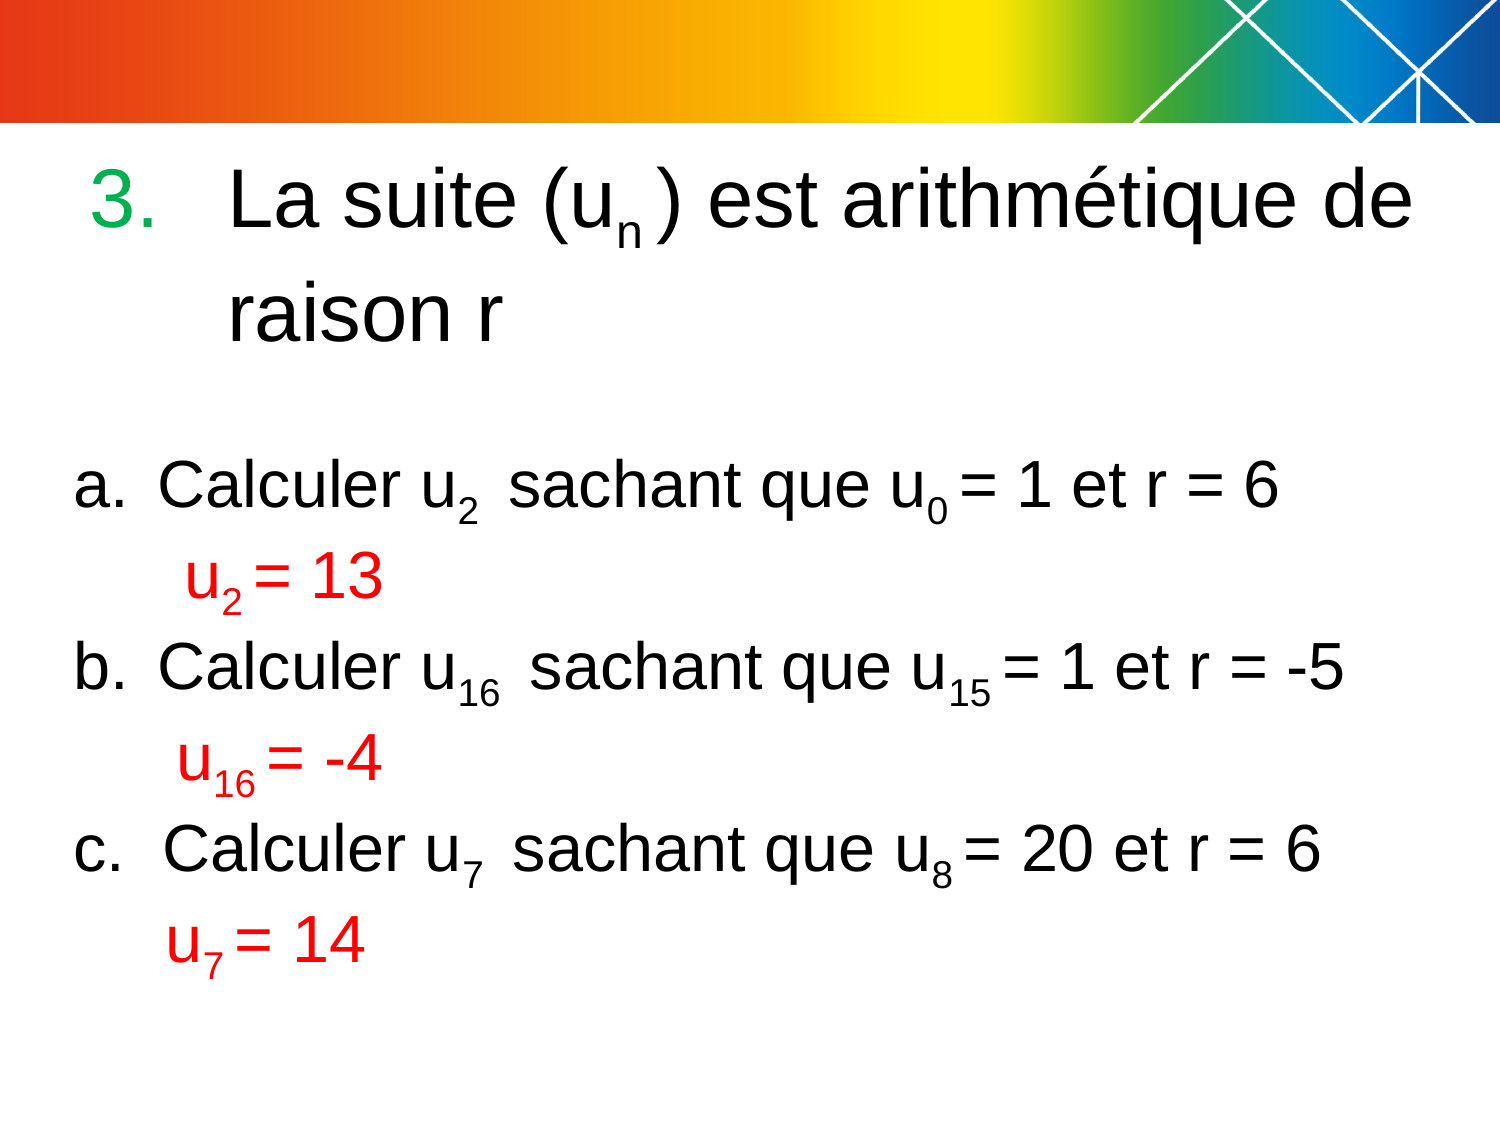

La suite (un ) est arithmétique de raison r
Calculer u2 sachant que u0 = 1 et r = 6
 u2 = 13
Calculer u16 sachant que u15 = 1 et r = -5
 u16 = -4
c. Calculer u7 sachant que u8 = 20 et r = 6
 u7 = 14